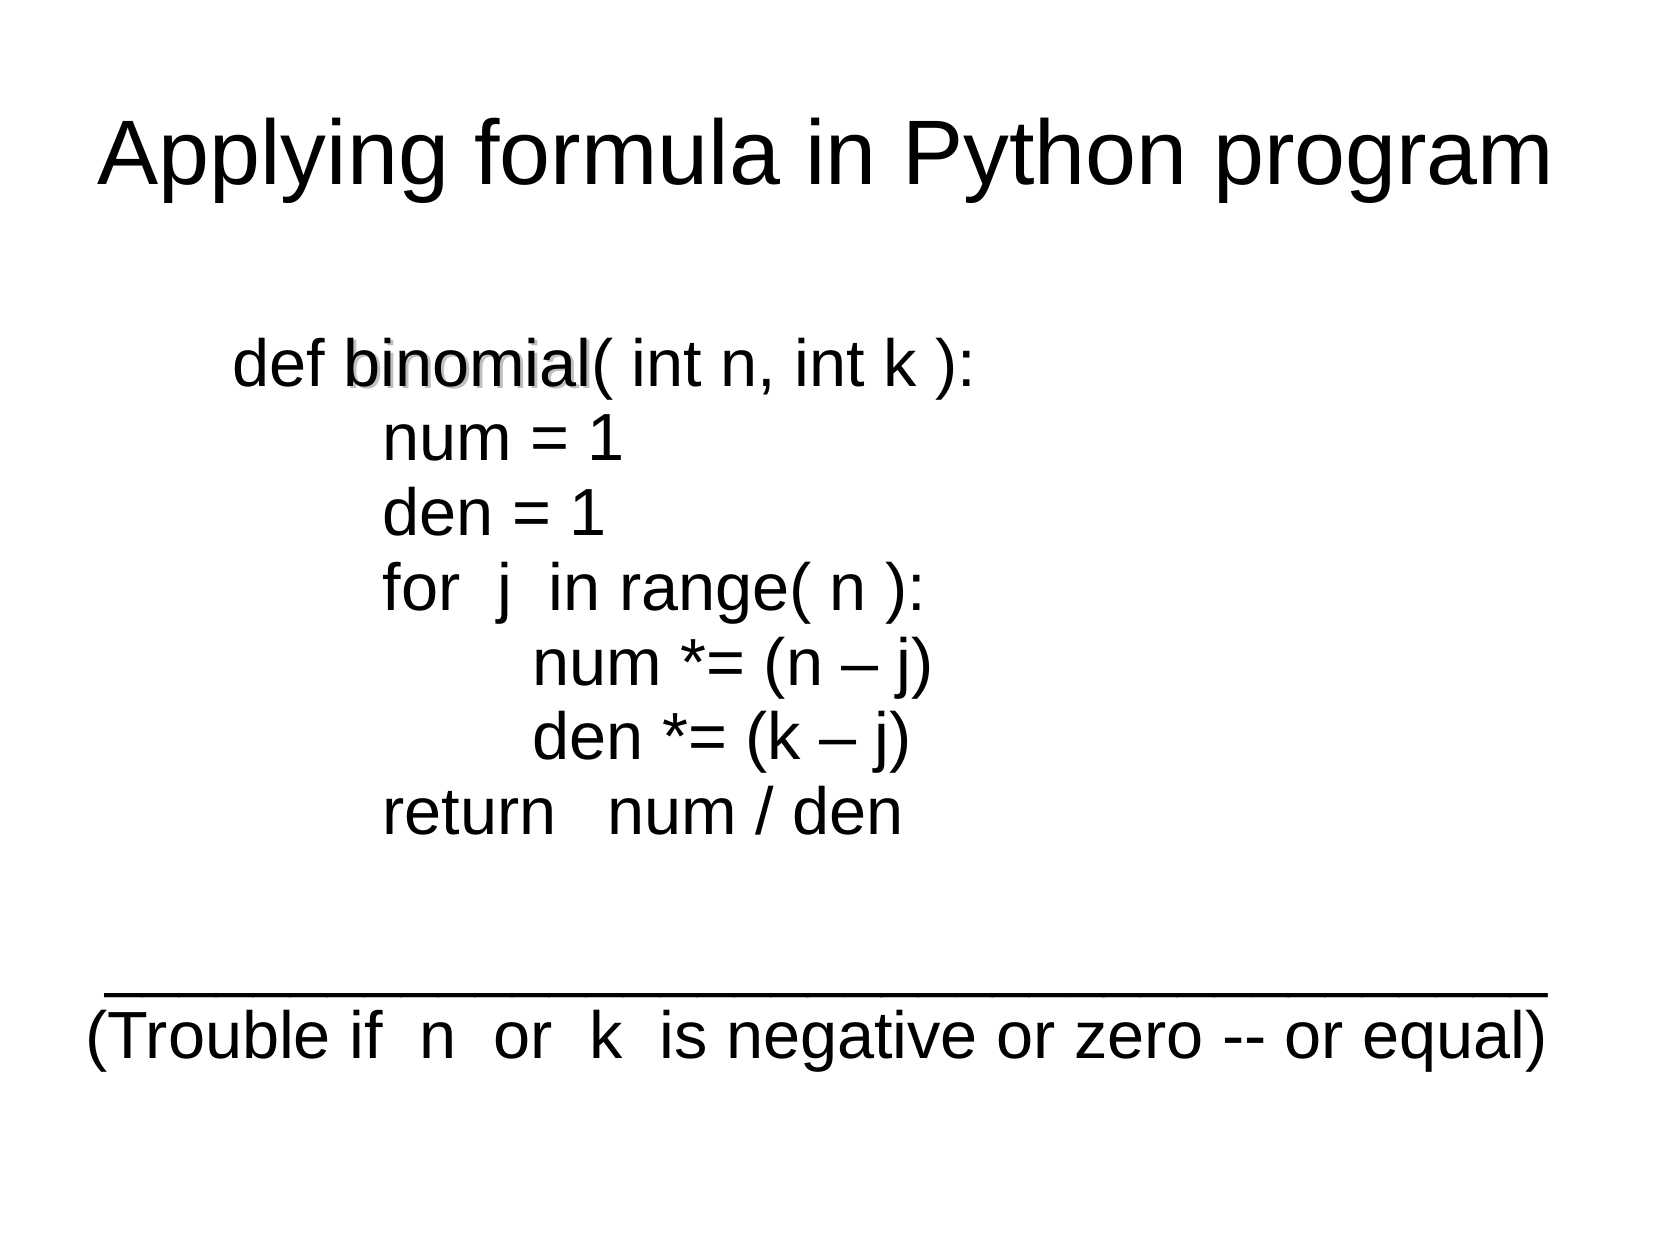

# Applying formula in Python program
 		def binomial( int n, int k ):
				num = 1
				den = 1
				for j in range( n ):
						num *= (n – j)
						den *= (k – j)
				return	num / den
_______________________________________
(Trouble if n or k is negative or zero -- or equal)